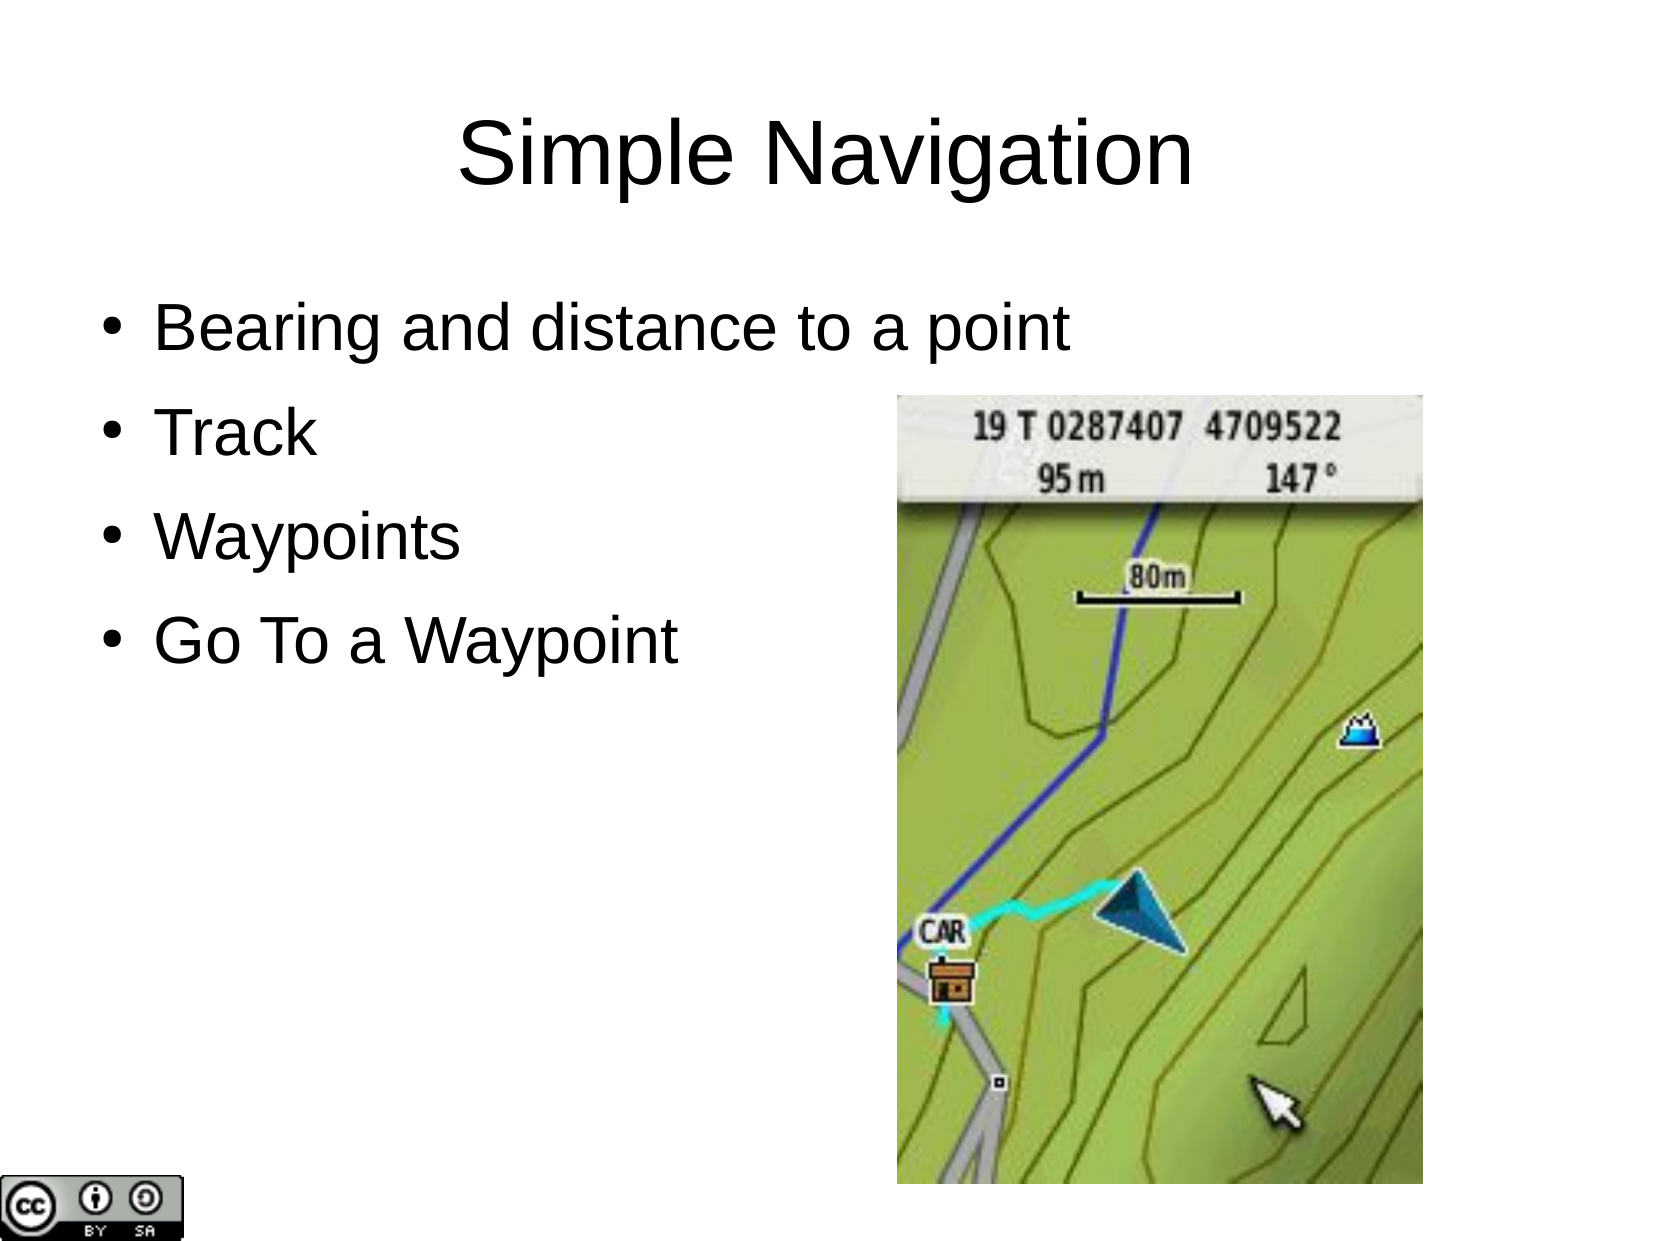

# Simple Navigation
Bearing and distance to a point
Track
Waypoints
Go To a Waypoint